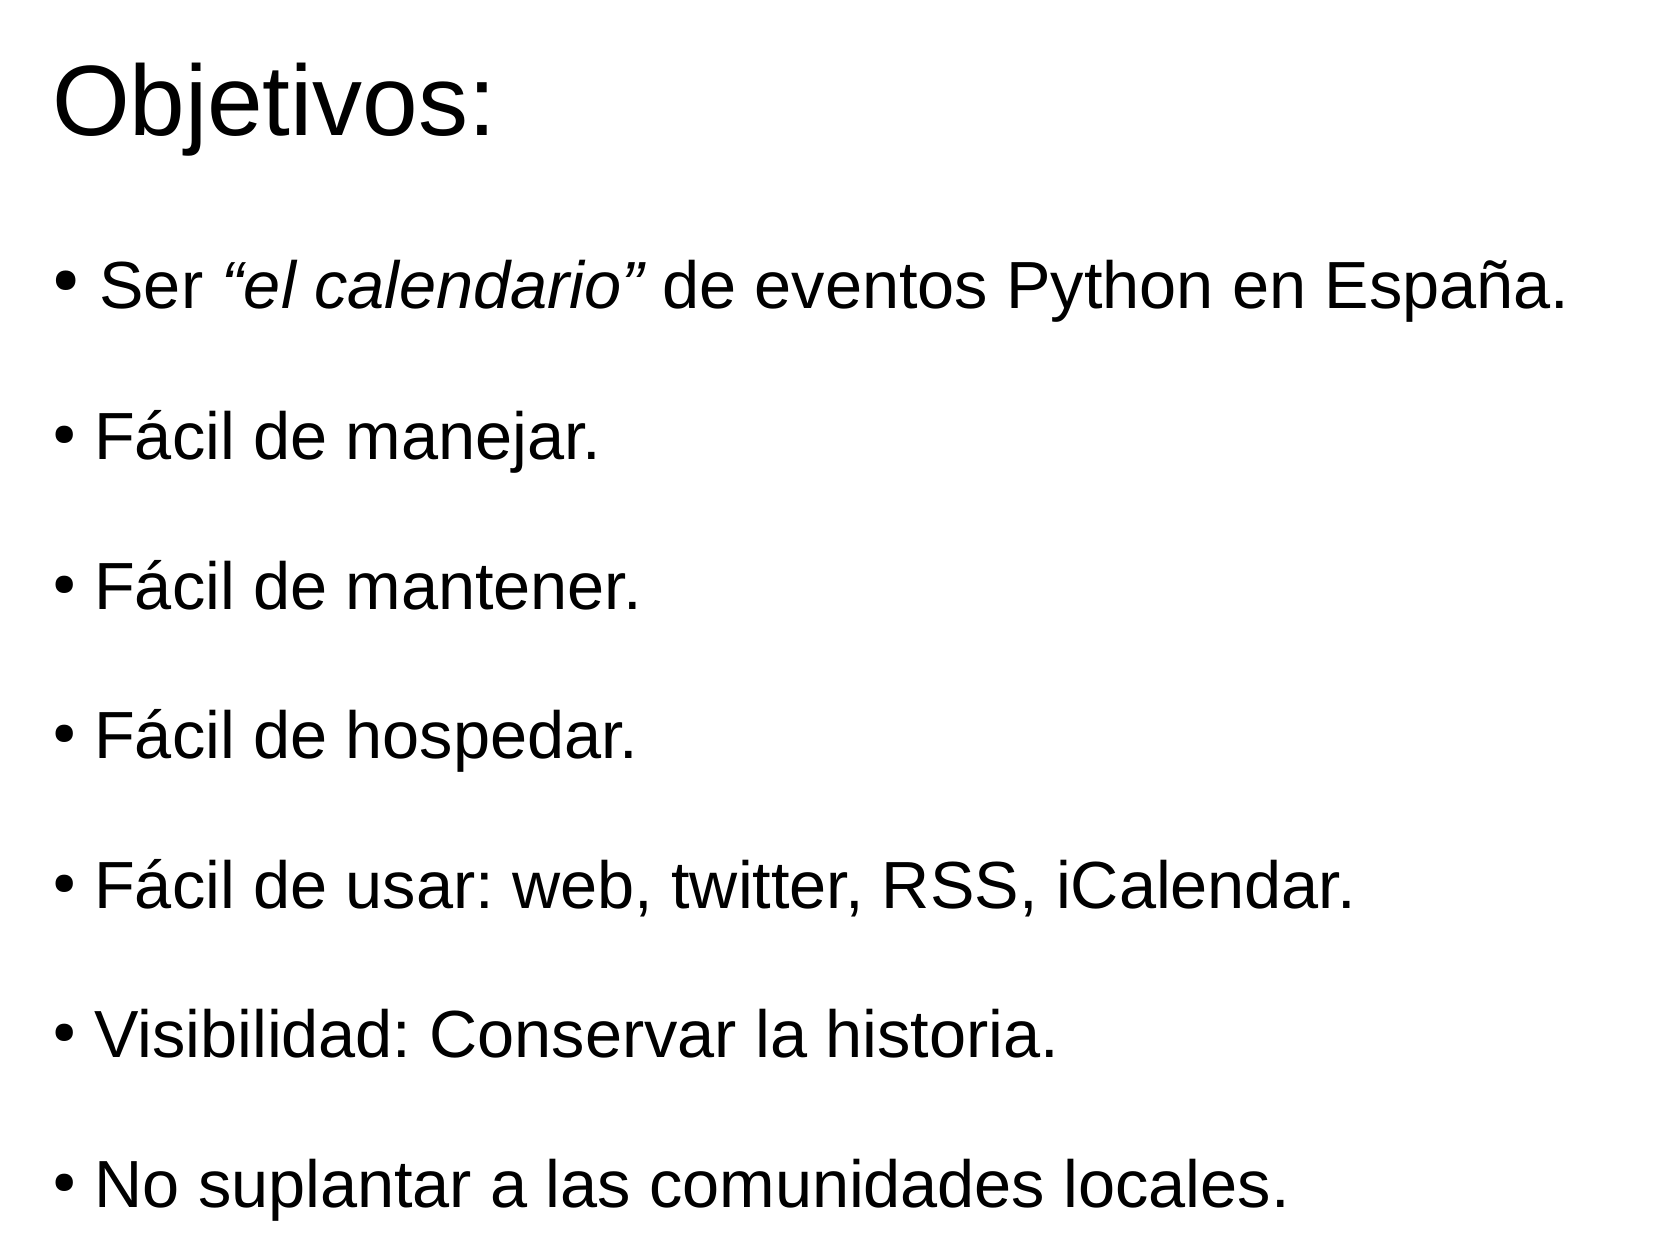

Objetivos:
 Ser “el calendario” de eventos Python en España.
 Fácil de manejar.
 Fácil de mantener.
 Fácil de hospedar.
 Fácil de usar: web, twitter, RSS, iCalendar.
 Visibilidad: Conservar la historia.
 No suplantar a las comunidades locales.